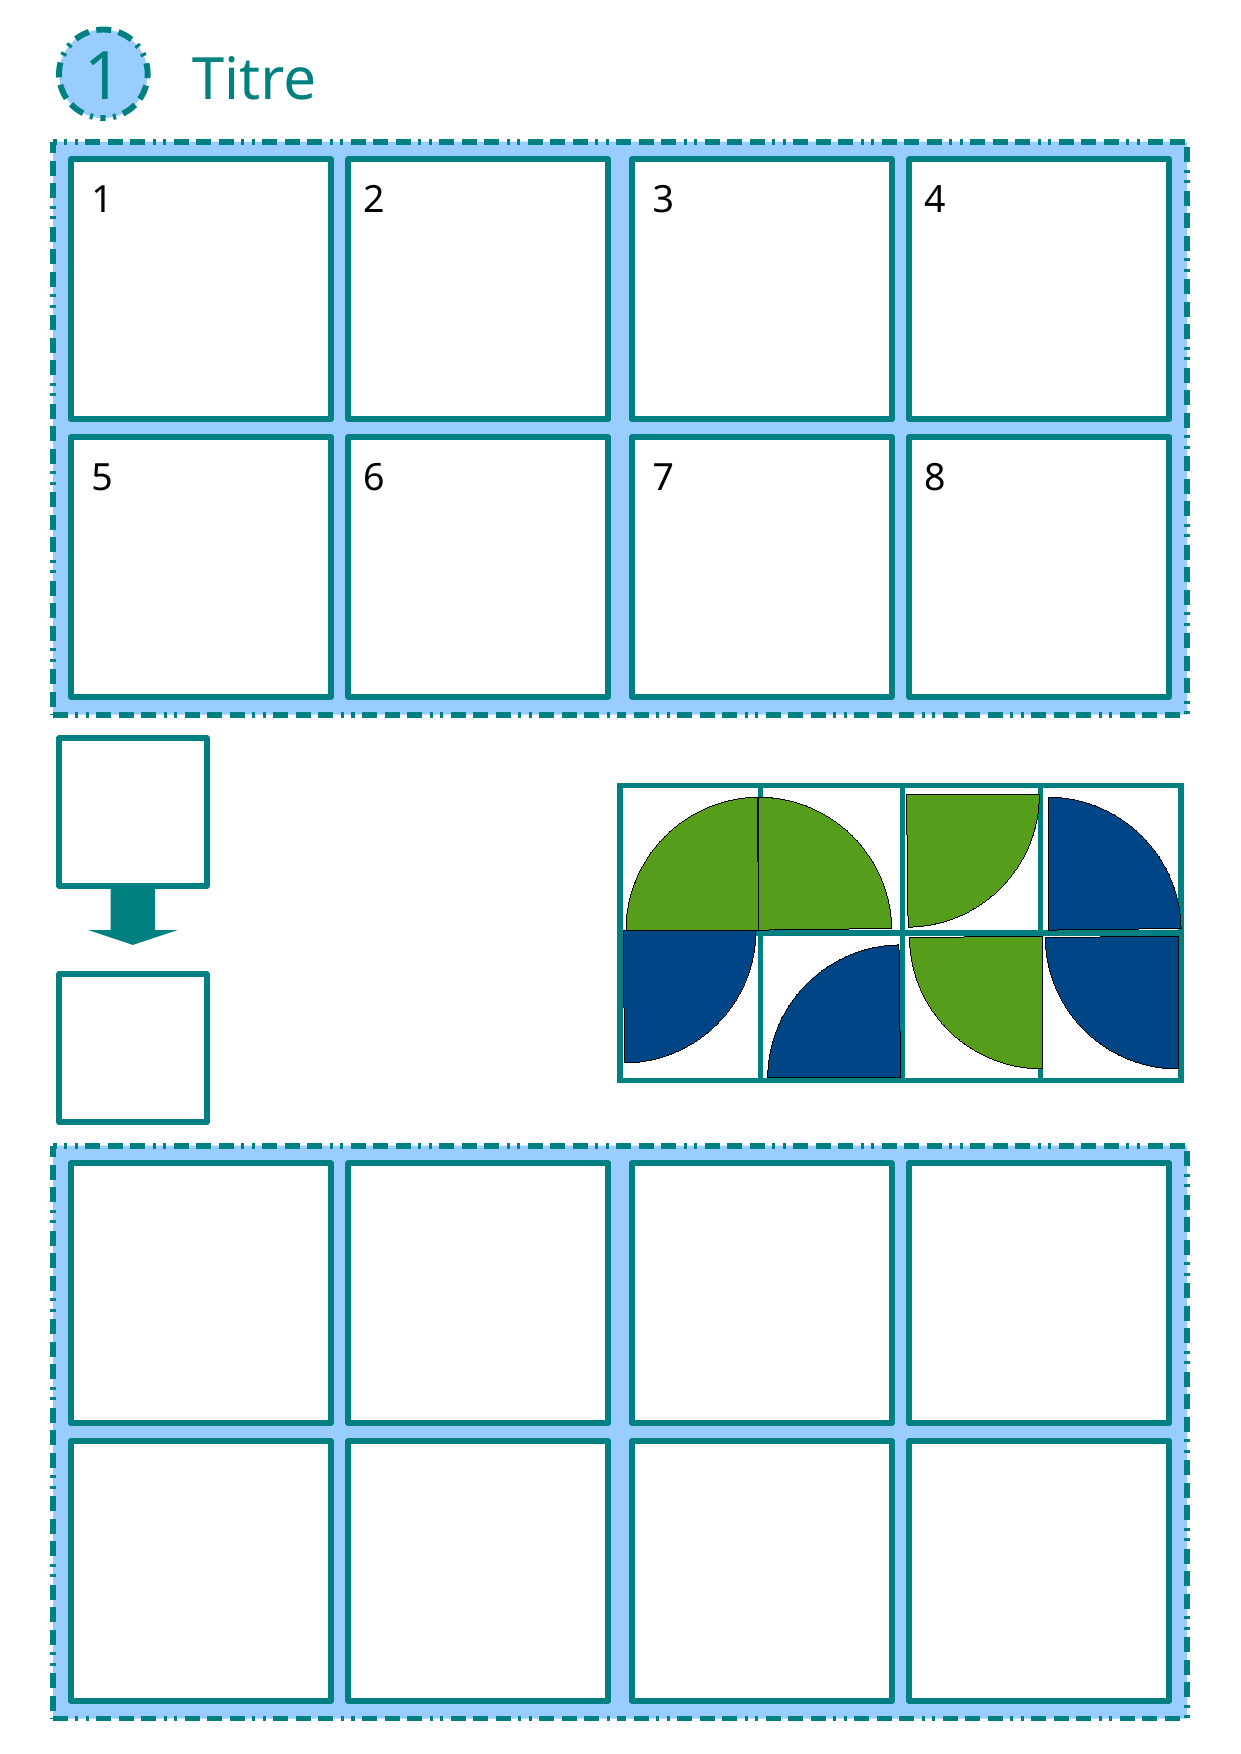

1
Titre
1
2
3
4
5
6
7
8
| | | | |
| --- | --- | --- | --- |
| | | | |